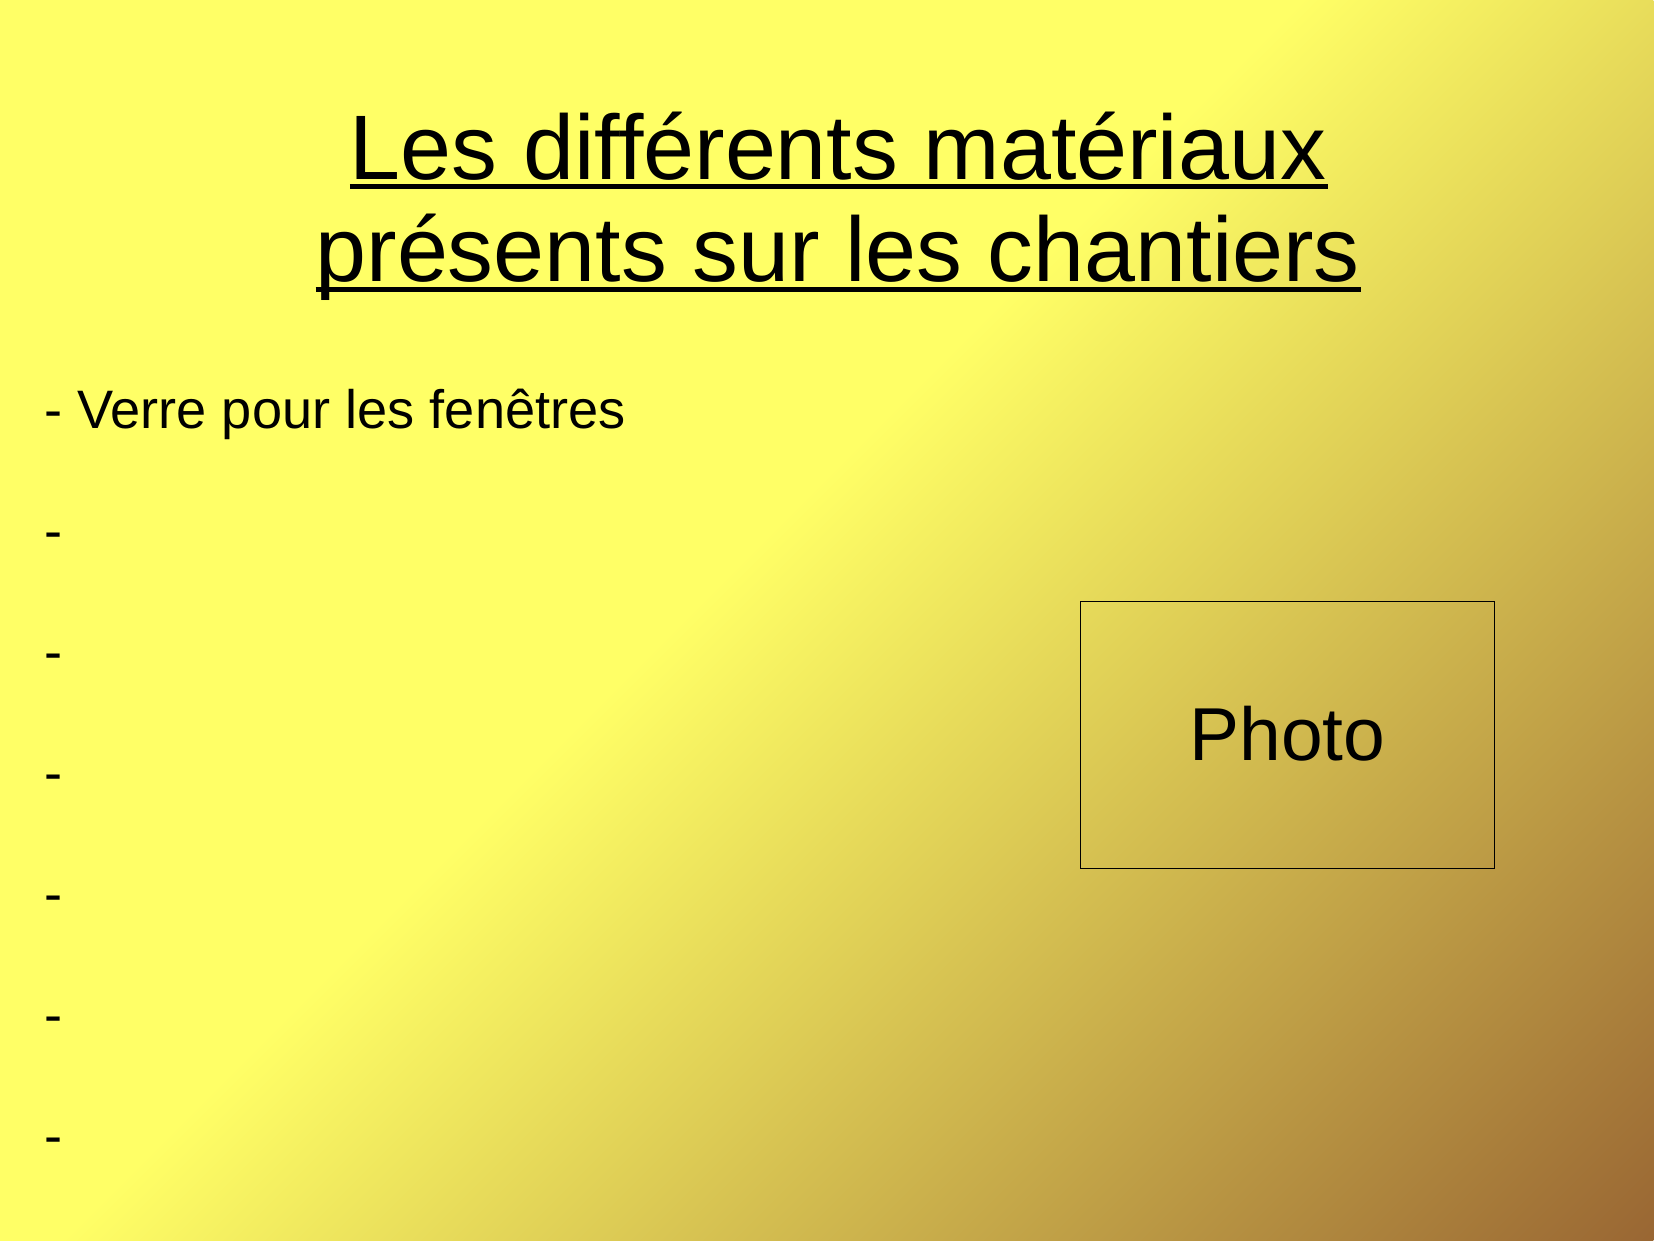

Les différents matériaux présents sur les chantiers
- Verre pour les fenêtres
-
-
-
-
-
-
Photo